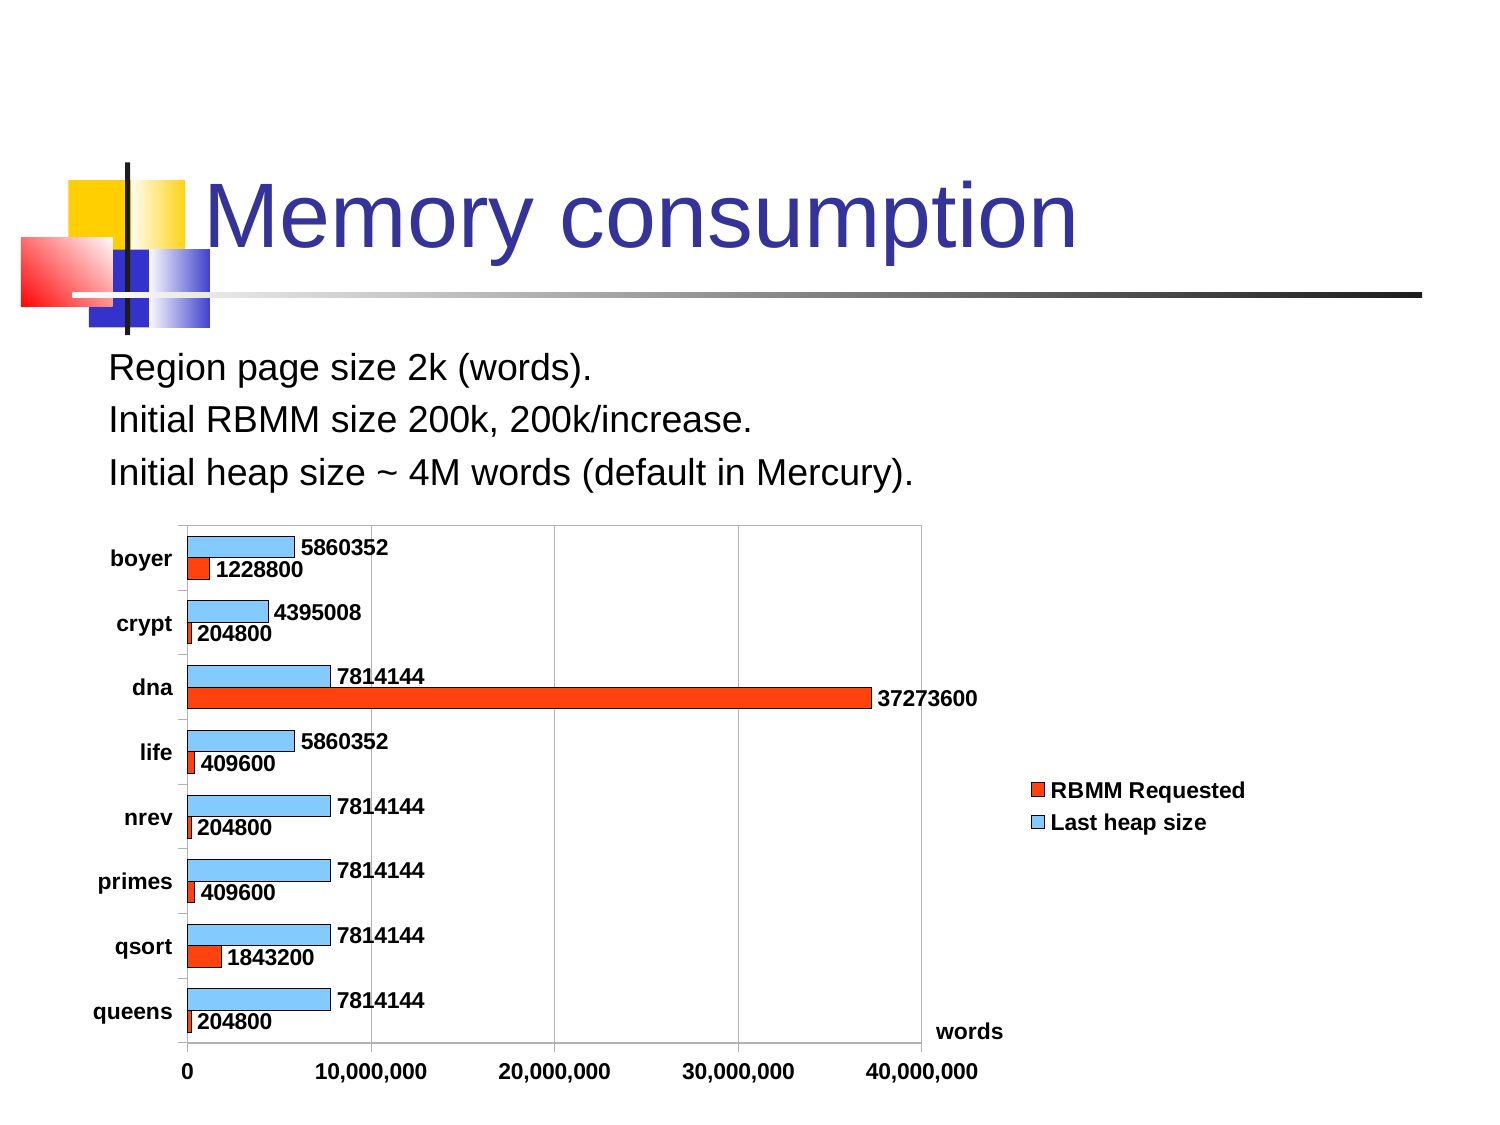

# Memory consumption
Region page size 2k (words).
Initial RBMM size 200k, 200k/increase.
Initial heap size ~ 4M words (default in Mercury).
### Chart
| Category | Last heap size | RBMM Requested |
|---|---|---|
| boyer | 5860352.0 | 1228800.0 |
| crypt | 4395008.0 | 204800.0 |
| dna | 7814144.0 | 37273600.0 |
| life | 5860352.0 | 409600.0 |
| nrev | 7814144.0 | 204800.0 |
| primes | 7814144.0 | 409600.0 |
| qsort | 7814144.0 | 1843200.0 |
| queens | 7814144.0 | 204800.0 |words